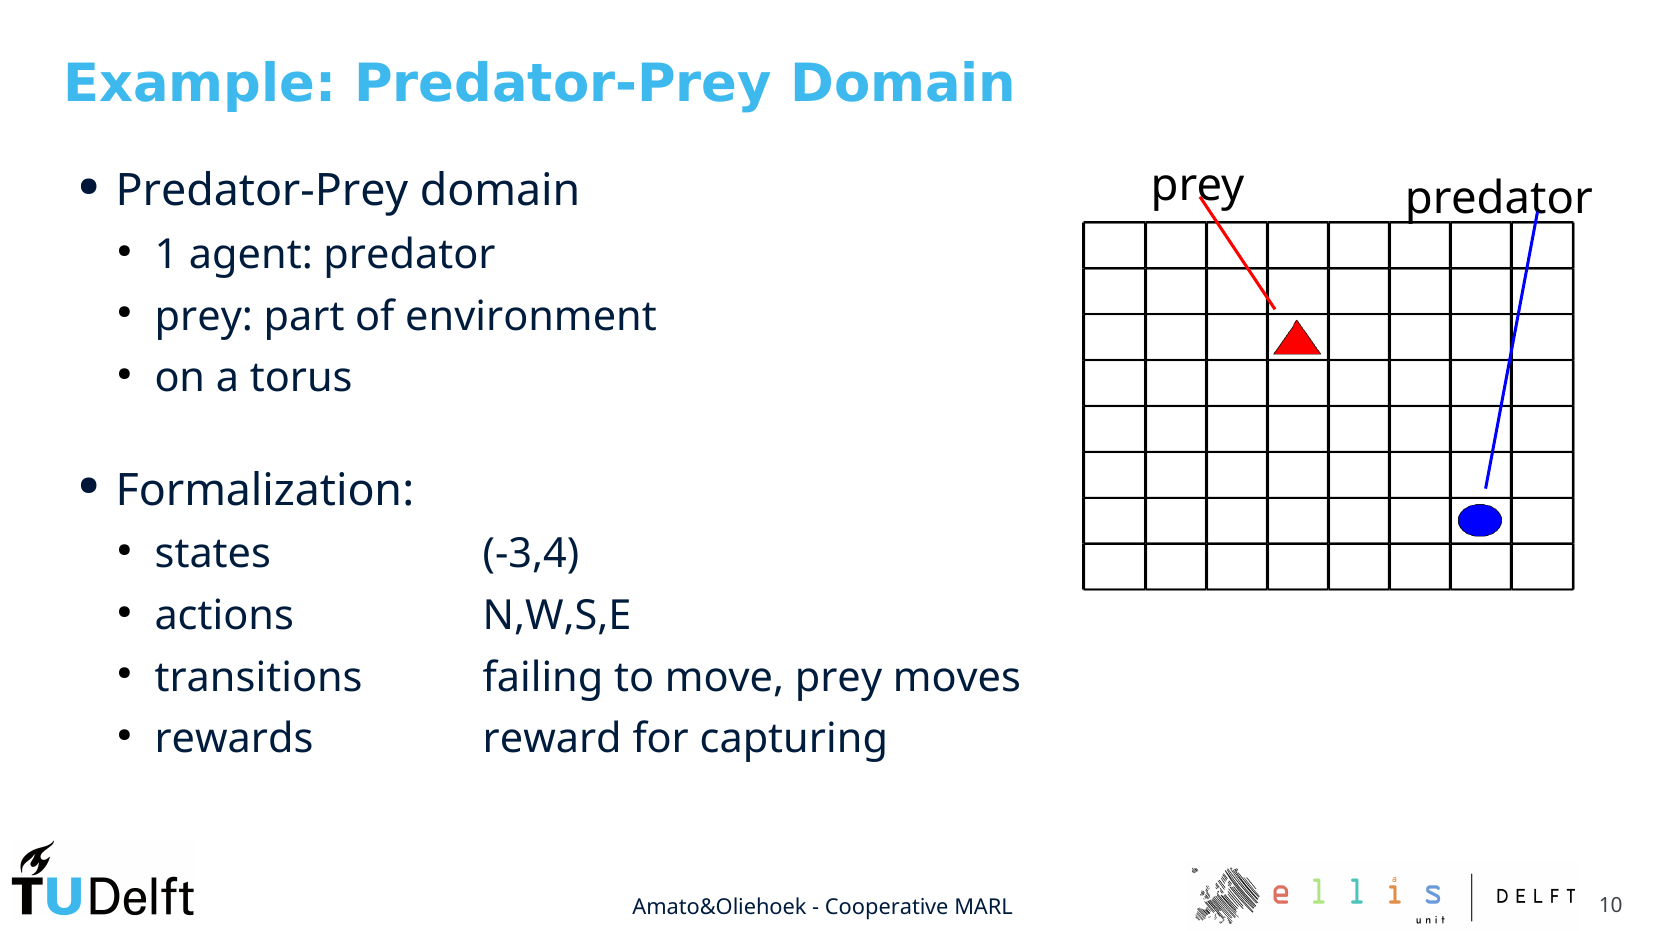

# Example: Predator-Prey Domain
prey
Predator-Prey domain
1 agent: predator
prey: part of environment
on a torus
Formalization:
states			(-3,4)
actions			N,W,S,E
transitions		failing to move, prey moves
rewards			reward for capturing
predator
Amato&Oliehoek - Cooperative MARL